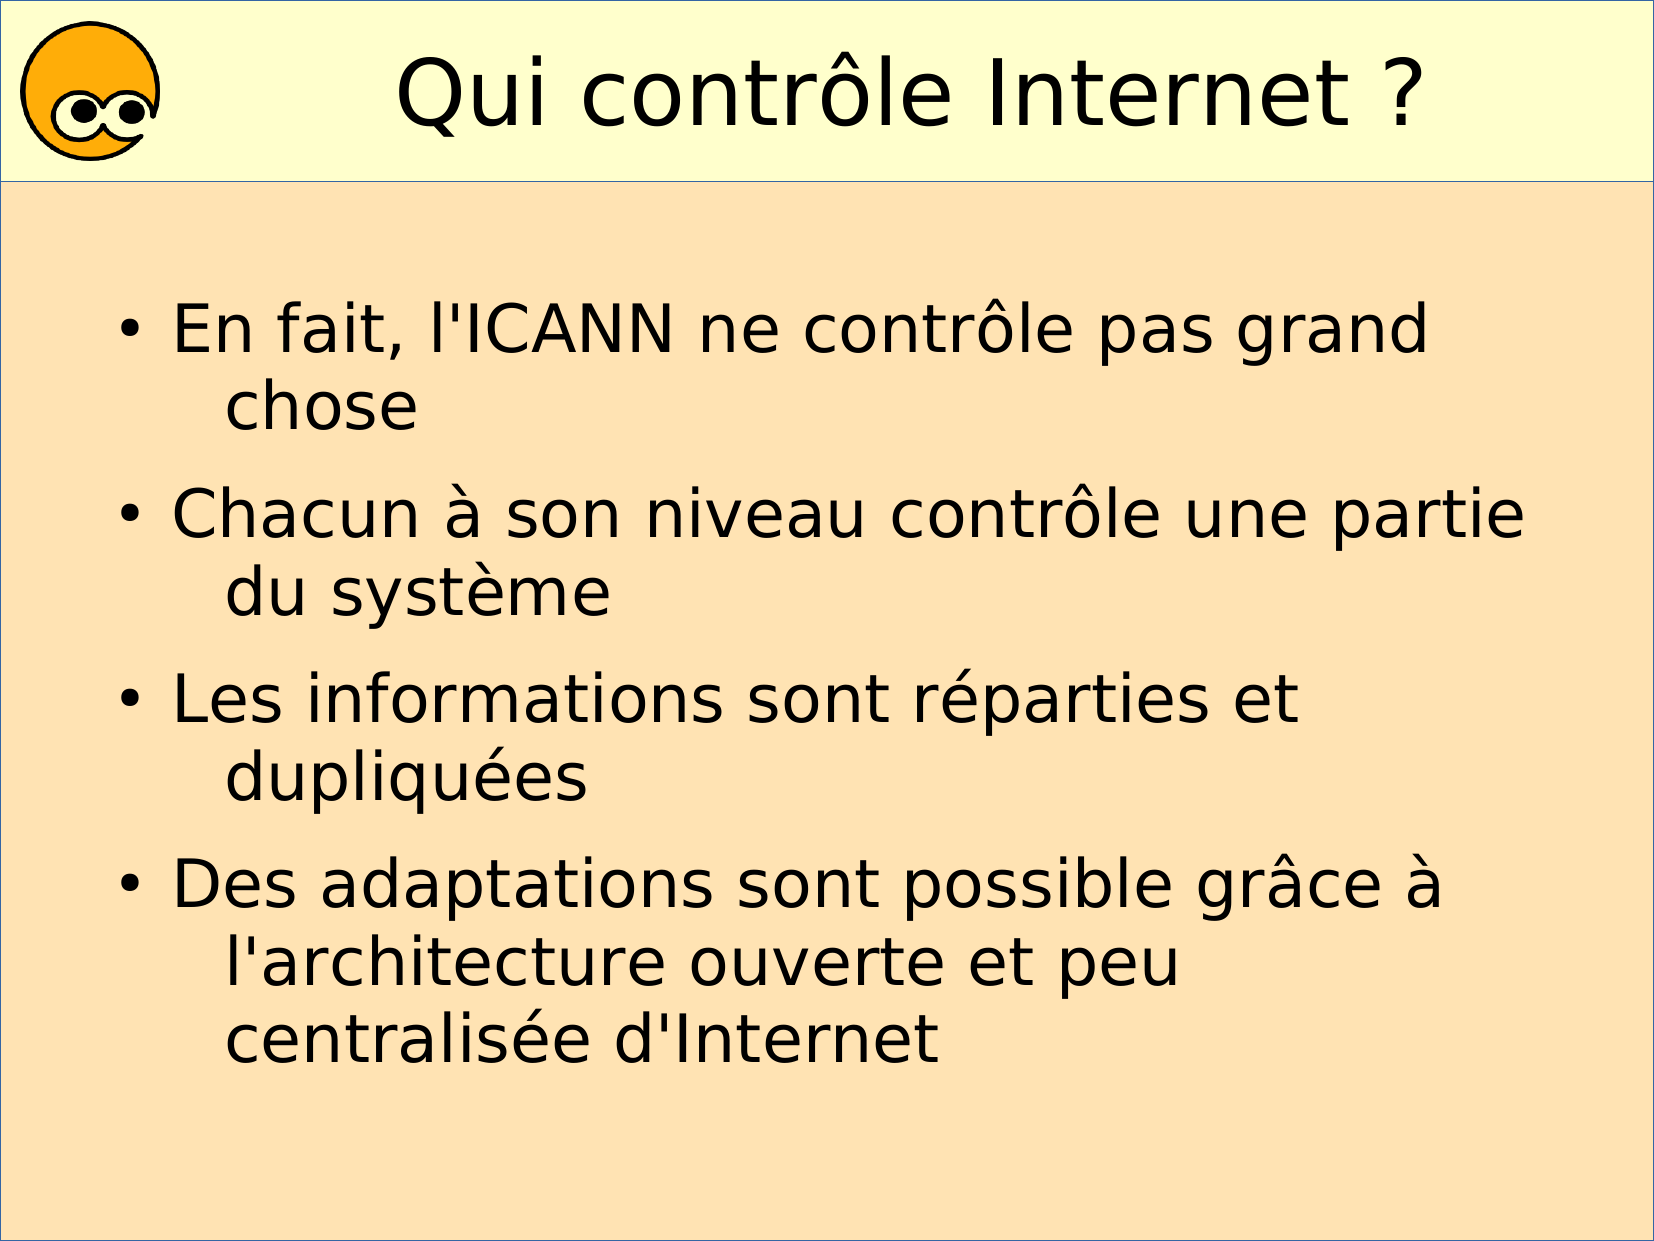

# Qui contrôle Internet ?
En fait, l'ICANN ne contrôle pas grand chose
Chacun à son niveau contrôle une partie du système
Les informations sont réparties et dupliquées
Des adaptations sont possible grâce à l'architecture ouverte et peu centralisée d'Internet